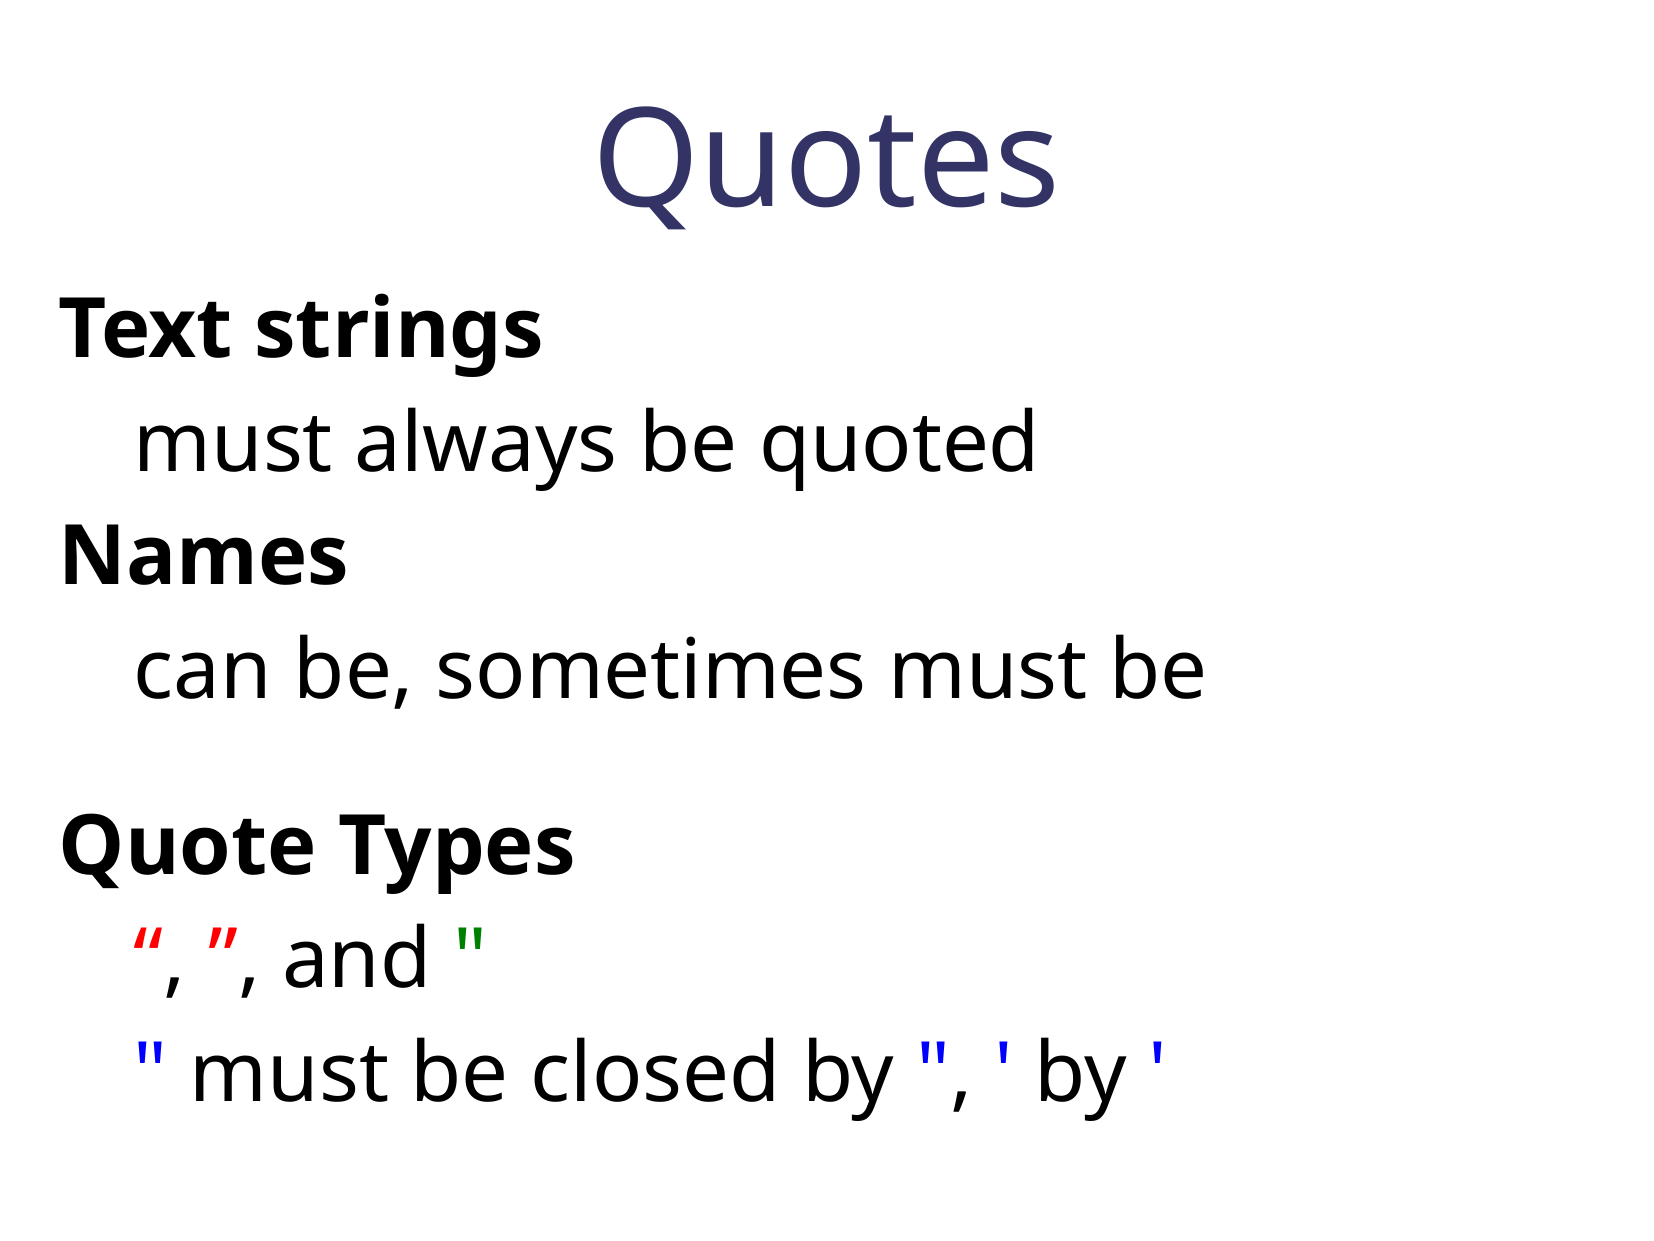

# Quotes
Text strings
	must always be quoted
Names
	can be, sometimes must be
Quote Types
	“, ”, and "
	" must be closed by ", ' by '